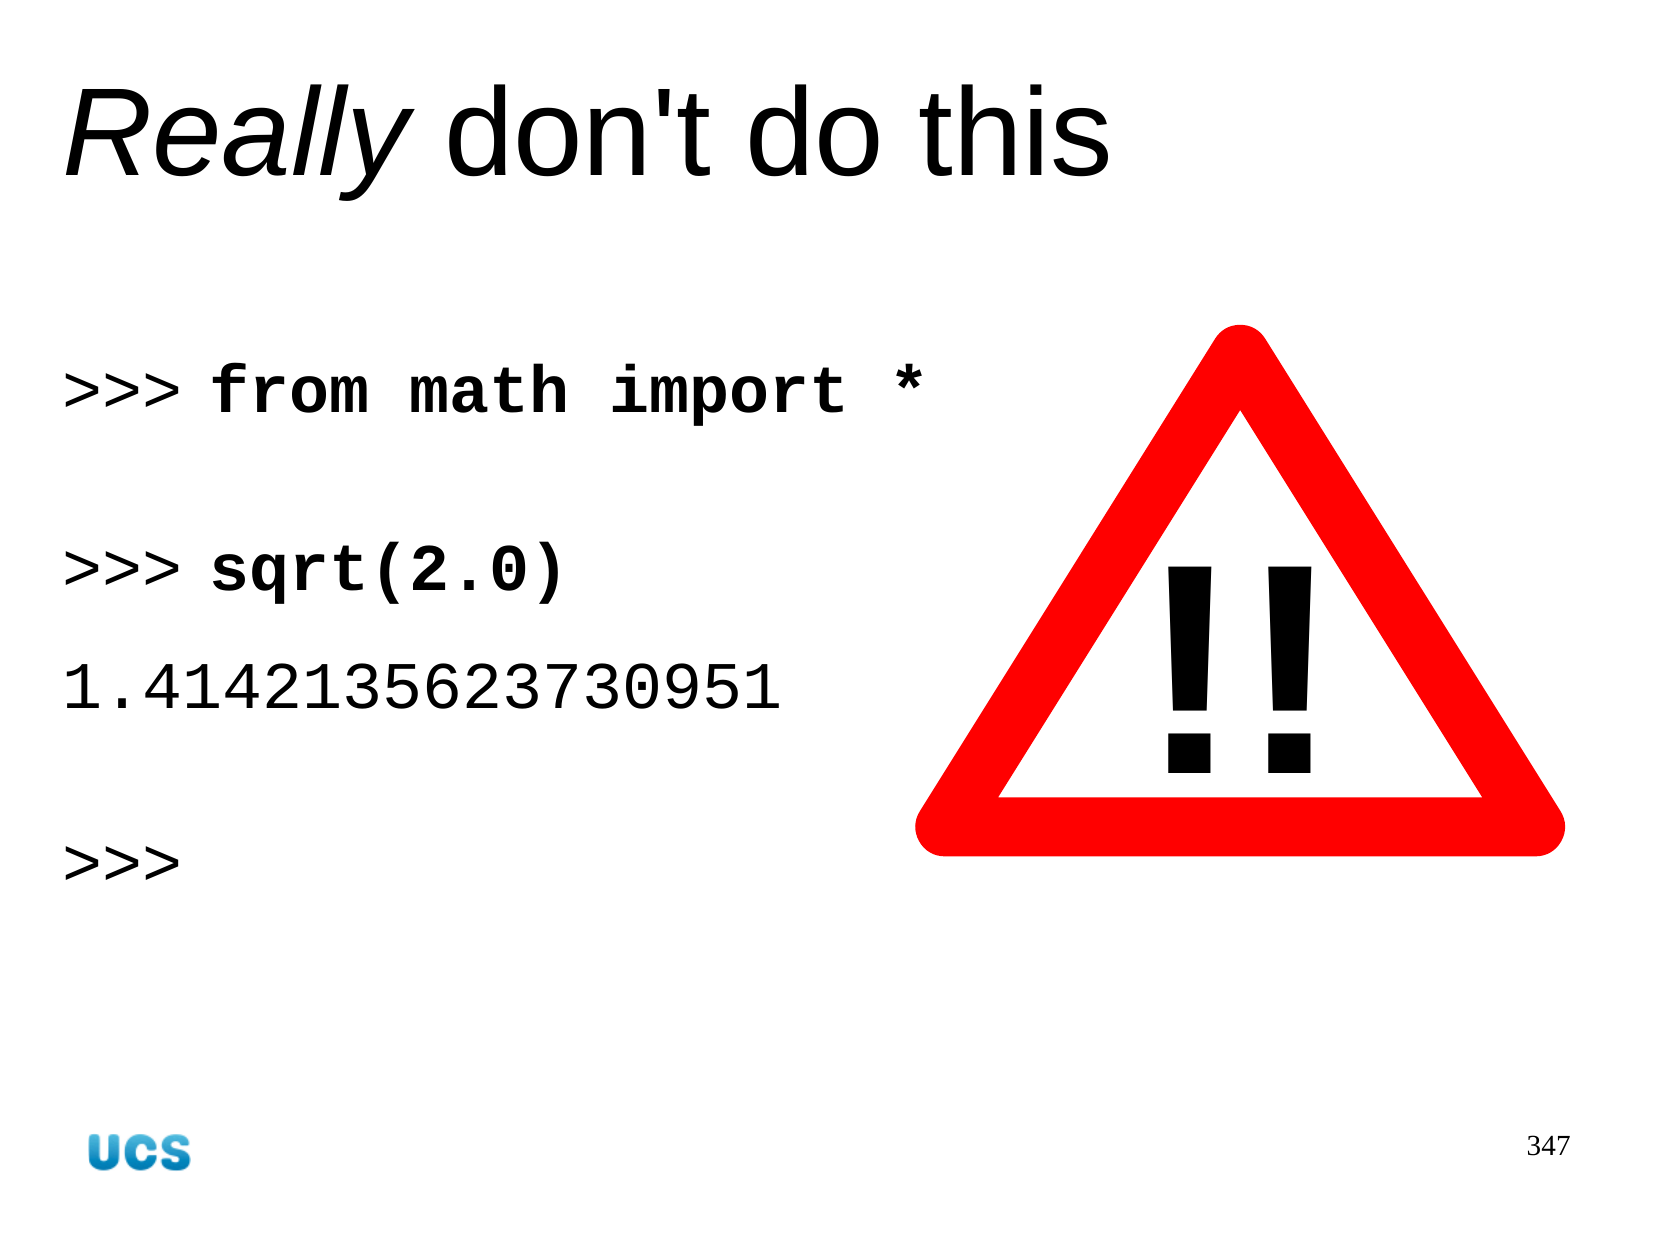

Really don't do this
>>>
from math import *
!!
>>>
sqrt(2.0)
1.4142135623730951
>>>
347